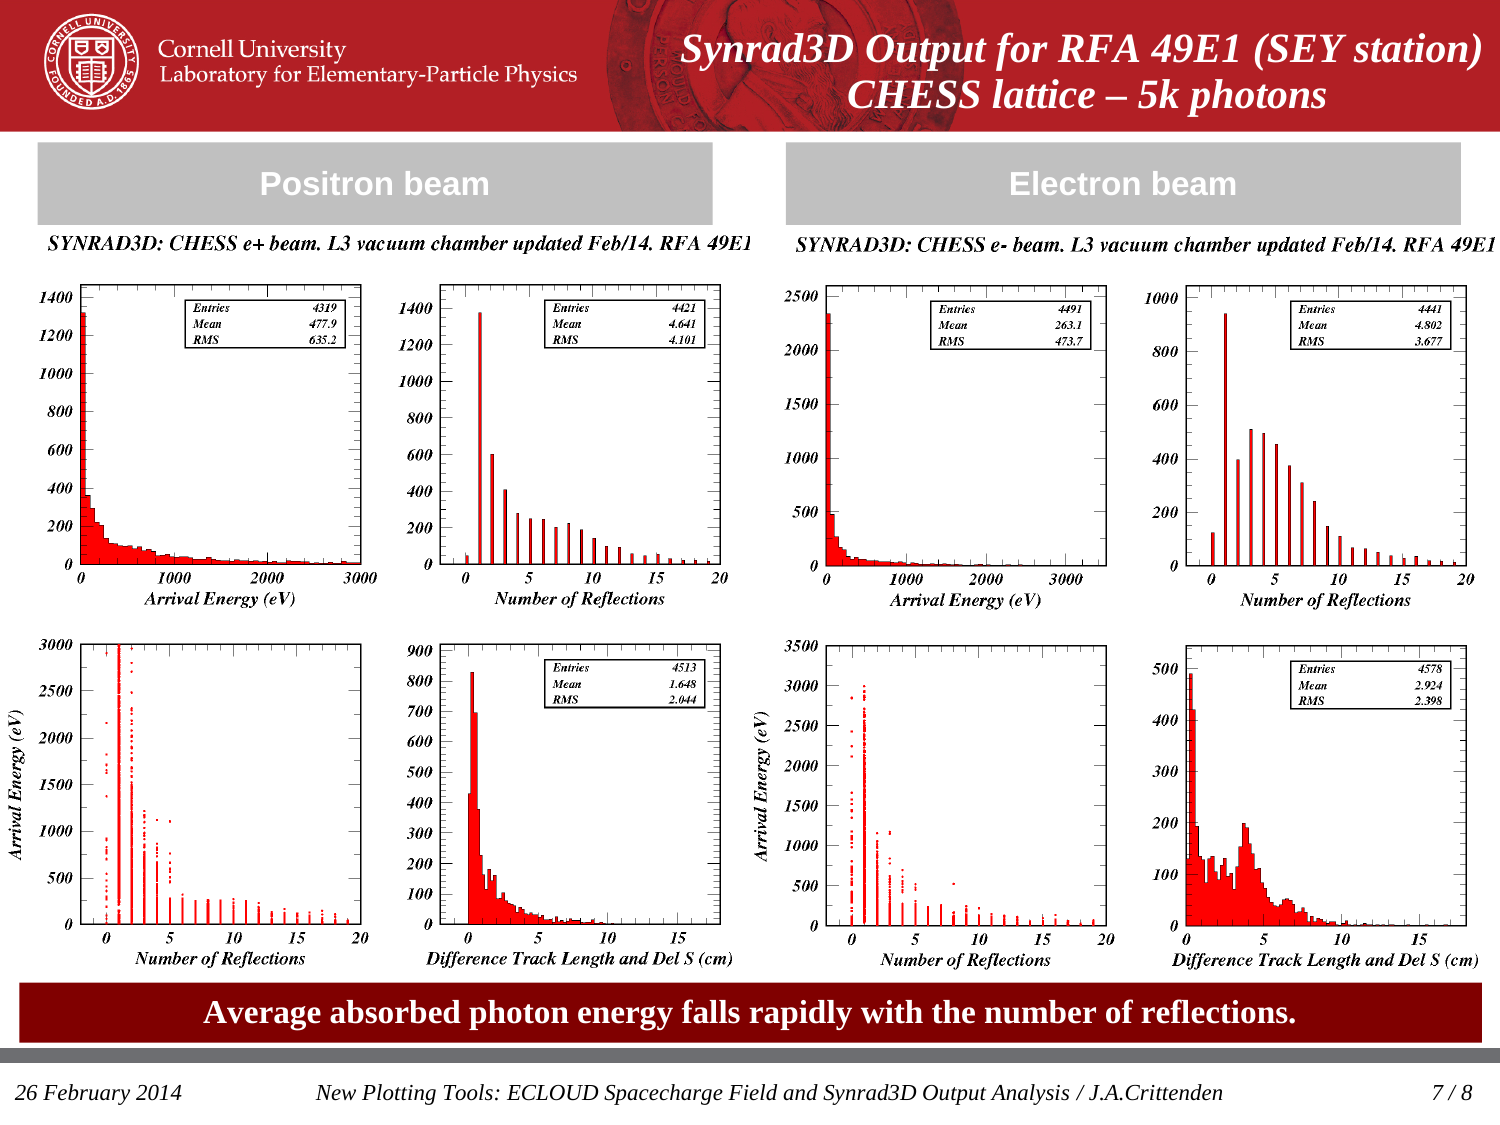

# Synrad3D Output for RFA 49E1 (SEY station) CHESS lattice – 5k photons
Positron beam
Electron beam
Average absorbed photon energy falls rapidly with the number of reflections.